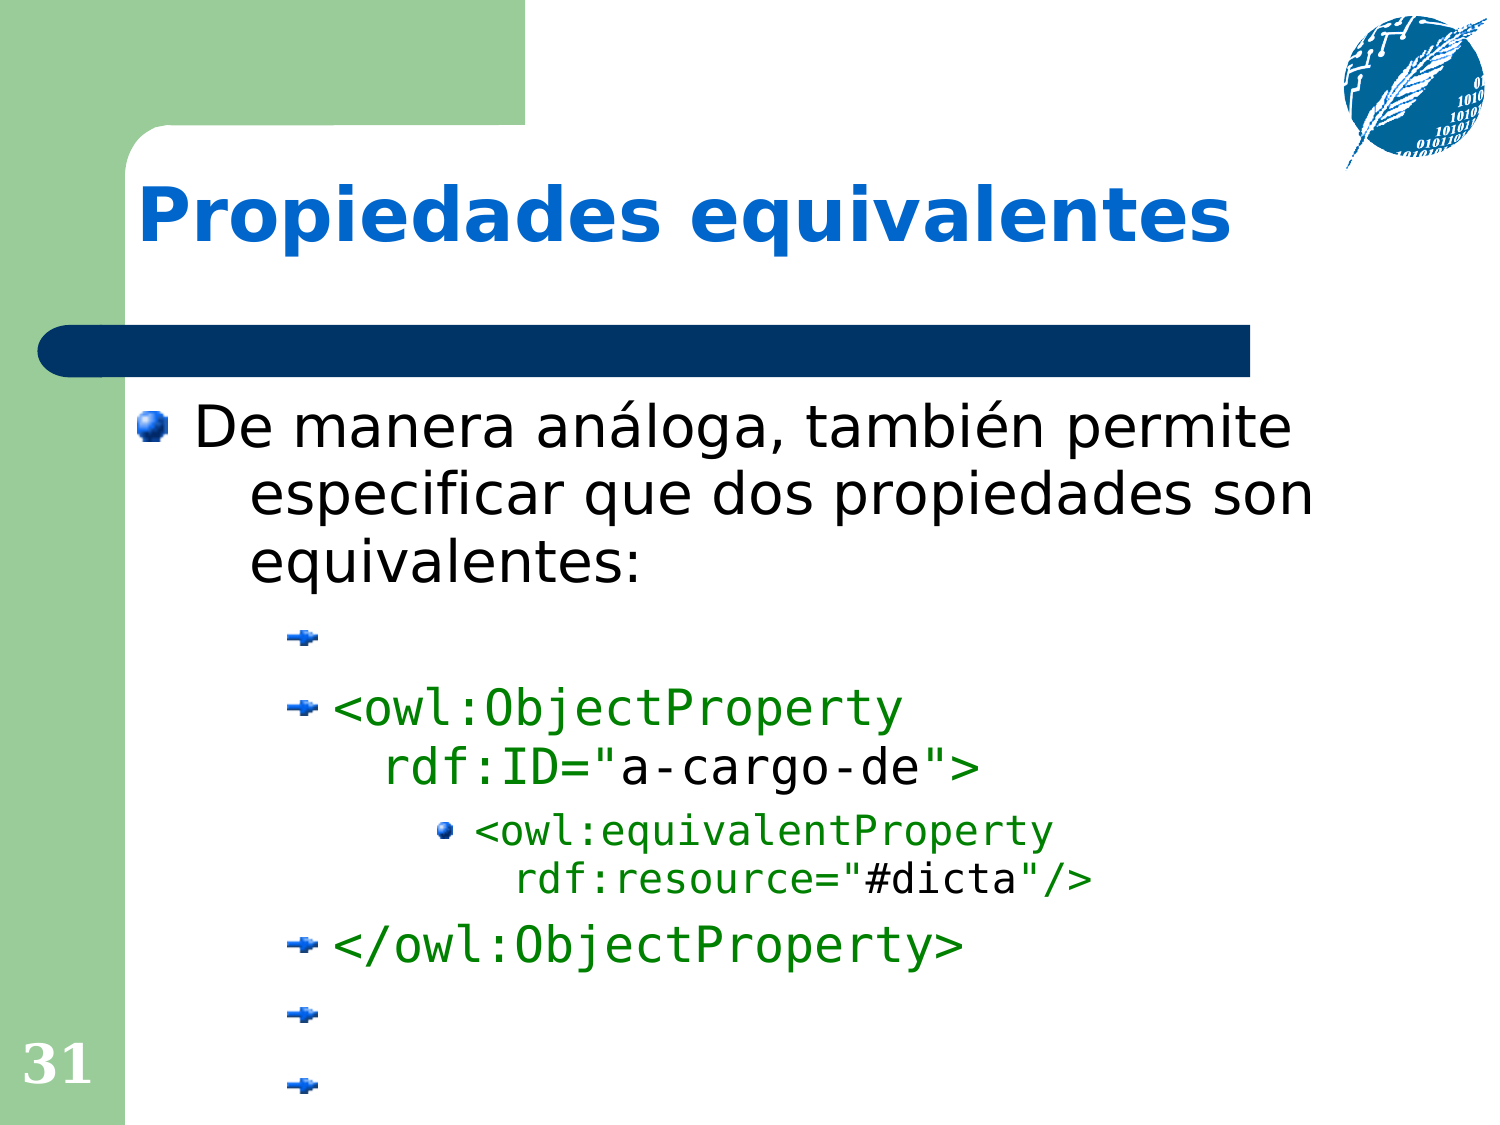

# Propiedades equivalentes
De manera análoga, también permite especificar que dos propiedades son equivalentes:
<owl:ObjectProperty
rdf:ID="a-cargo-de">
<owl:equivalentProperty
rdf:resource="#dicta"/>
</owl:ObjectProperty>
31